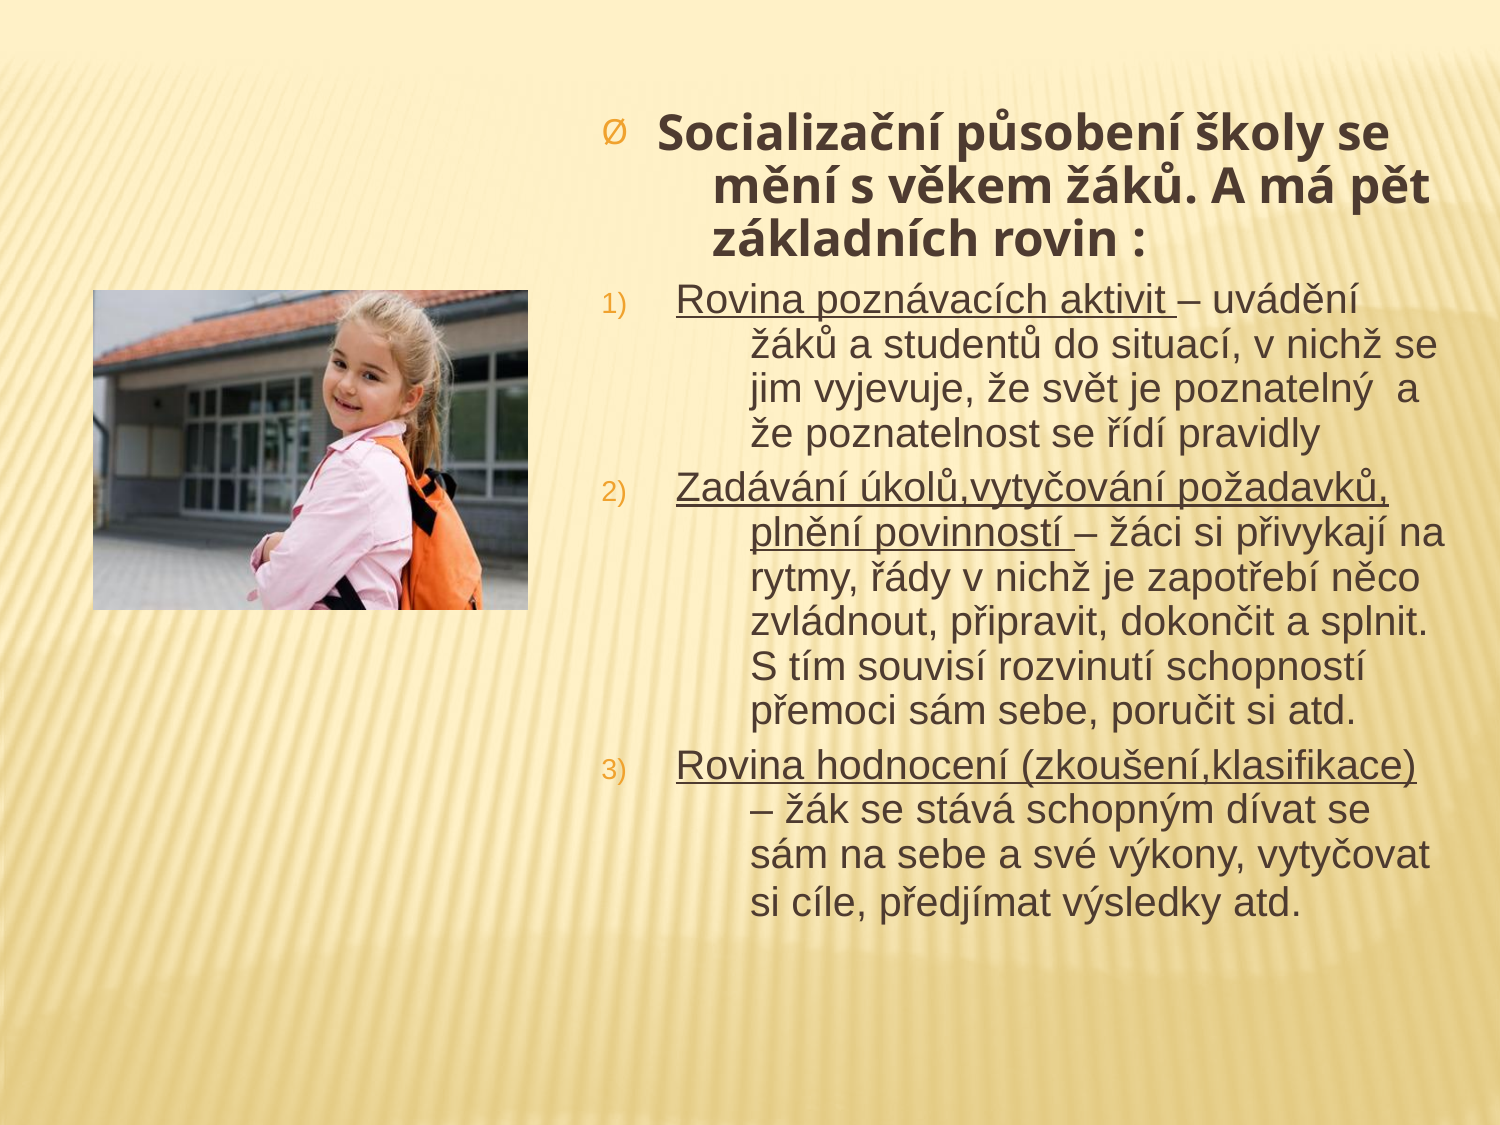

Socializační působení školy se mění s věkem žáků. A má pět základních rovin :
Rovina poznávacích aktivit – uvádění žáků a studentů do situací, v nichž se jim vyjevuje, že svět je poznatelný a že poznatelnost se řídí pravidly
Zadávání úkolů,vytyčování požadavků, plnění povinností – žáci si přivykají na rytmy, řády v nichž je zapotřebí něco zvládnout, připravit, dokončit a splnit. S tím souvisí rozvinutí schopností přemoci sám sebe, poručit si atd.
Rovina hodnocení (zkoušení,klasifikace) – žák se stává schopným dívat se sám na sebe a své výkony, vytyčovat si cíle, předjímat výsledky atd.
#